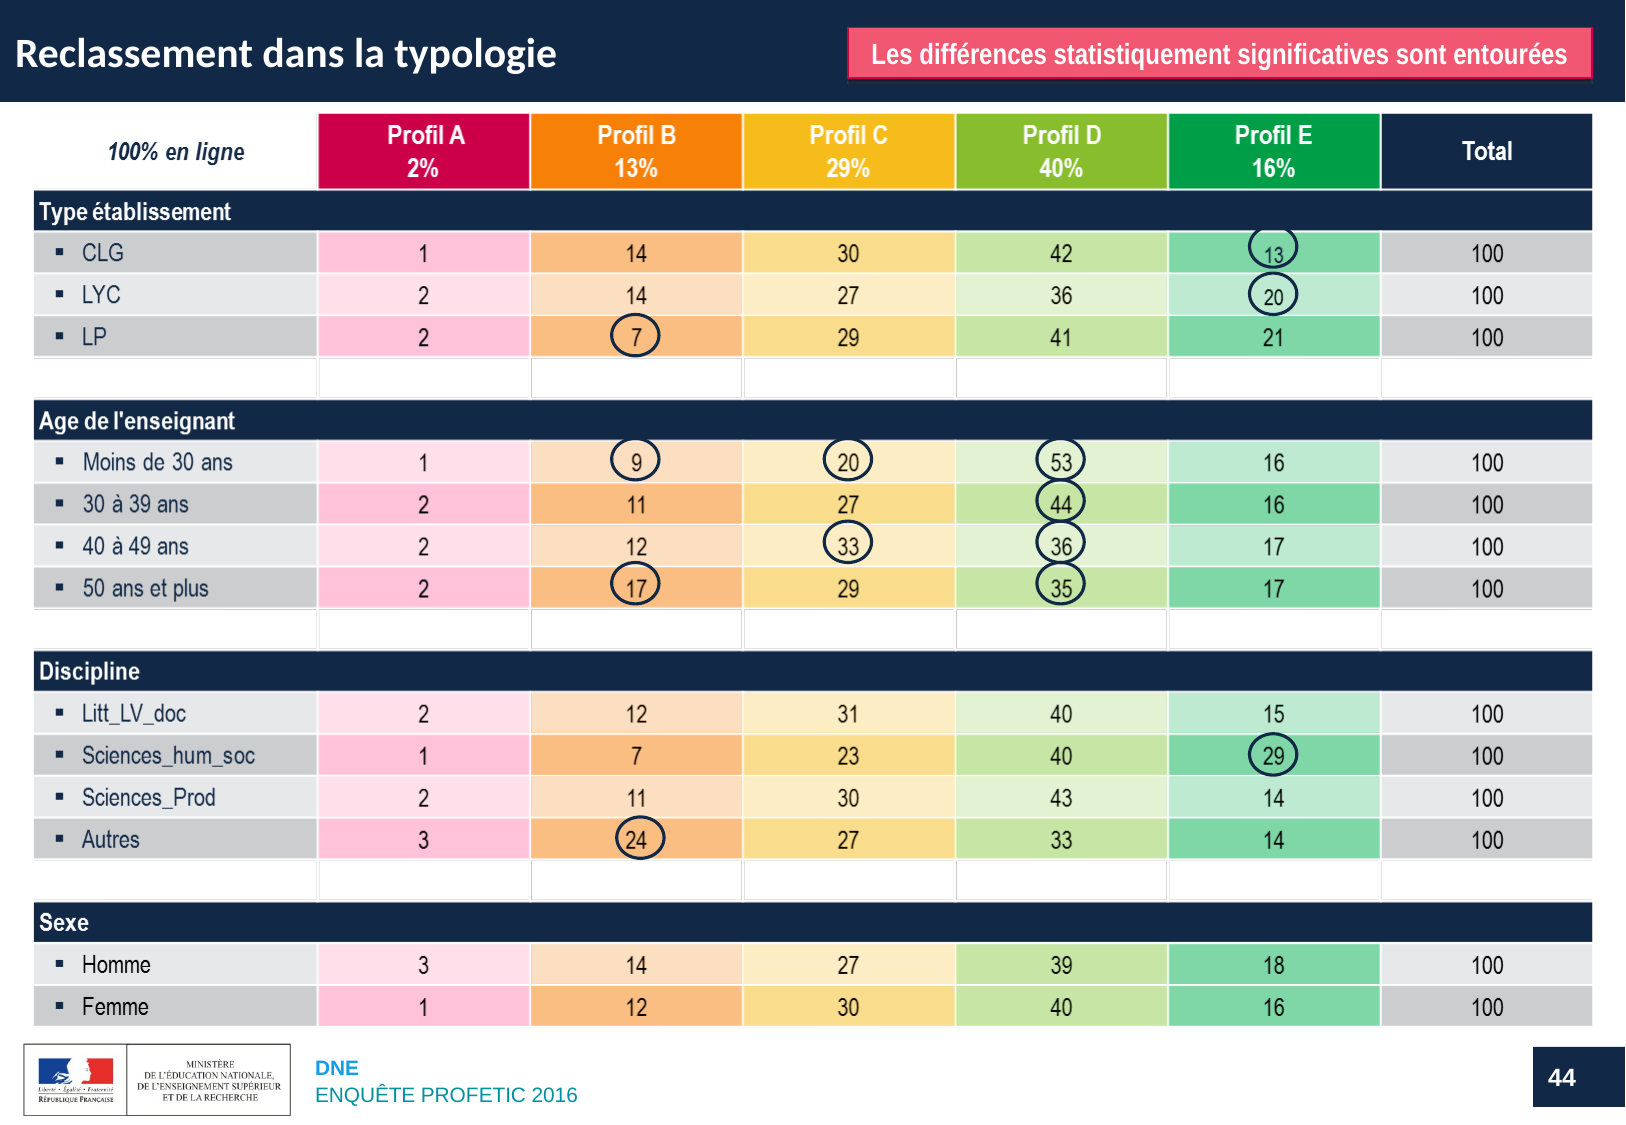

# Reclassement dans la typologie
Les différences statistiquement significatives sont entourées